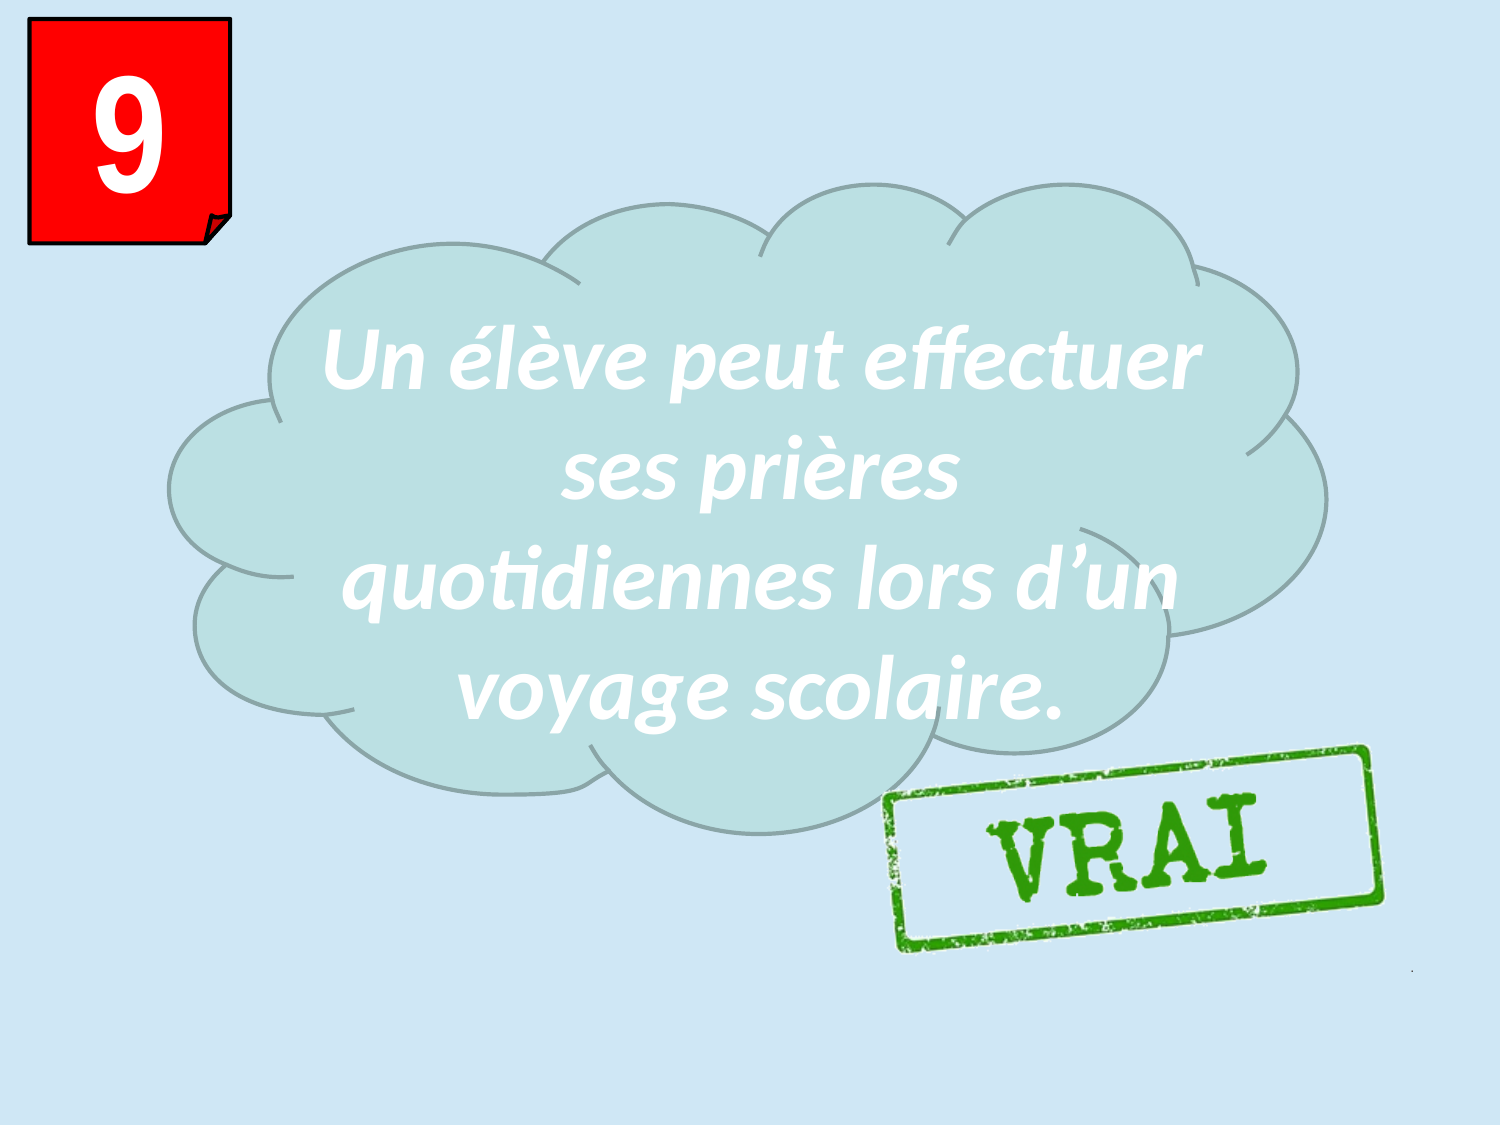

9
Un élève peut effectuer ses prières quotidiennes lors d’un voyage scolaire.